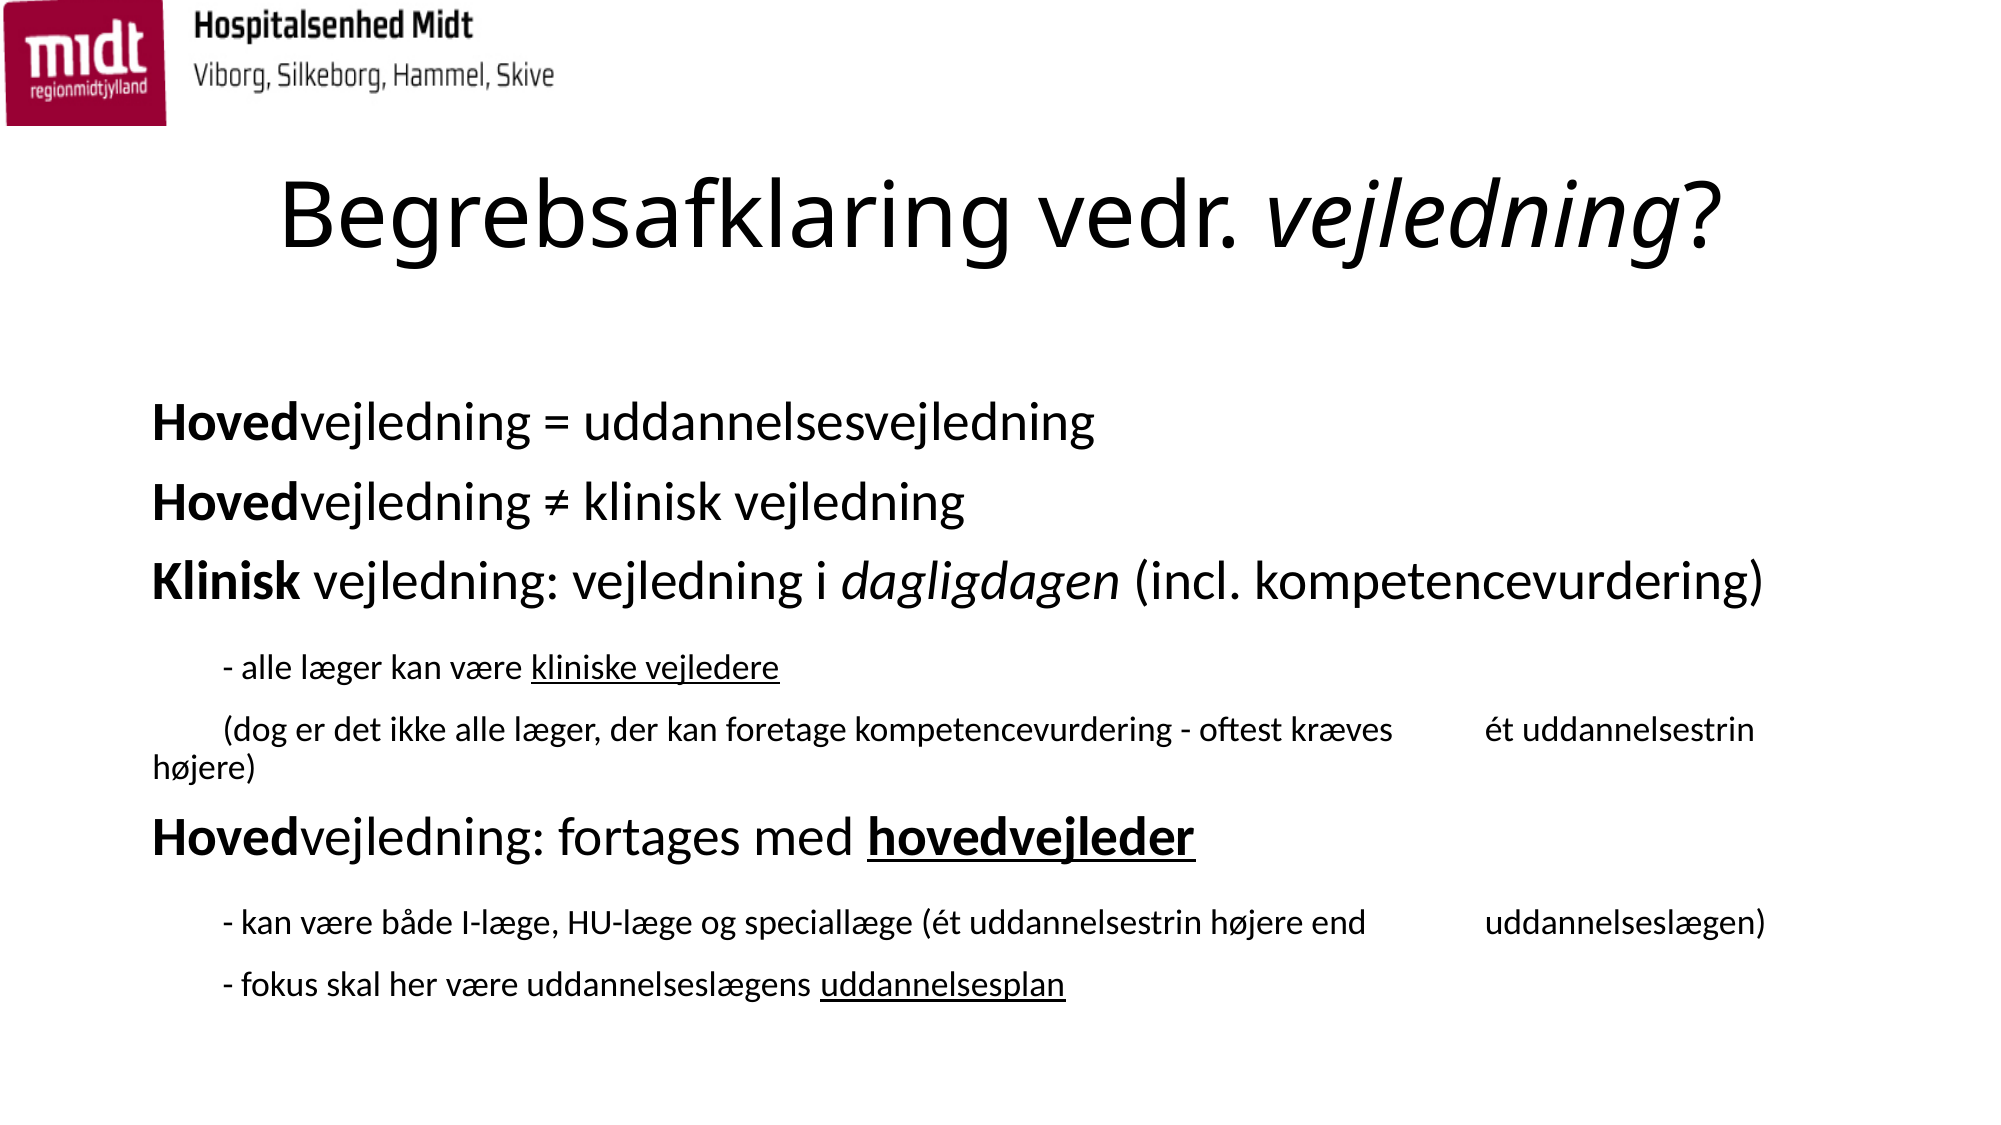

# Begrebsafklaring vedr. vejledning?
Hovedvejledning = uddannelsesvejledning
Hovedvejledning ≠ klinisk vejledning
Klinisk vejledning: vejledning i dagligdagen (incl. kompetencevurdering)
			- alle læger kan være kliniske vejledere
			(dog er det ikke alle læger, der kan foretage kompetencevurdering - oftest kræves 				ét uddannelsestrin højere)
Hovedvejledning: fortages med hovedvejleder
			- kan være både I-læge, HU-læge og speciallæge (ét uddannelsestrin højere end 				uddannelseslægen)
			- fokus skal her være uddannelseslægens uddannelsesplan